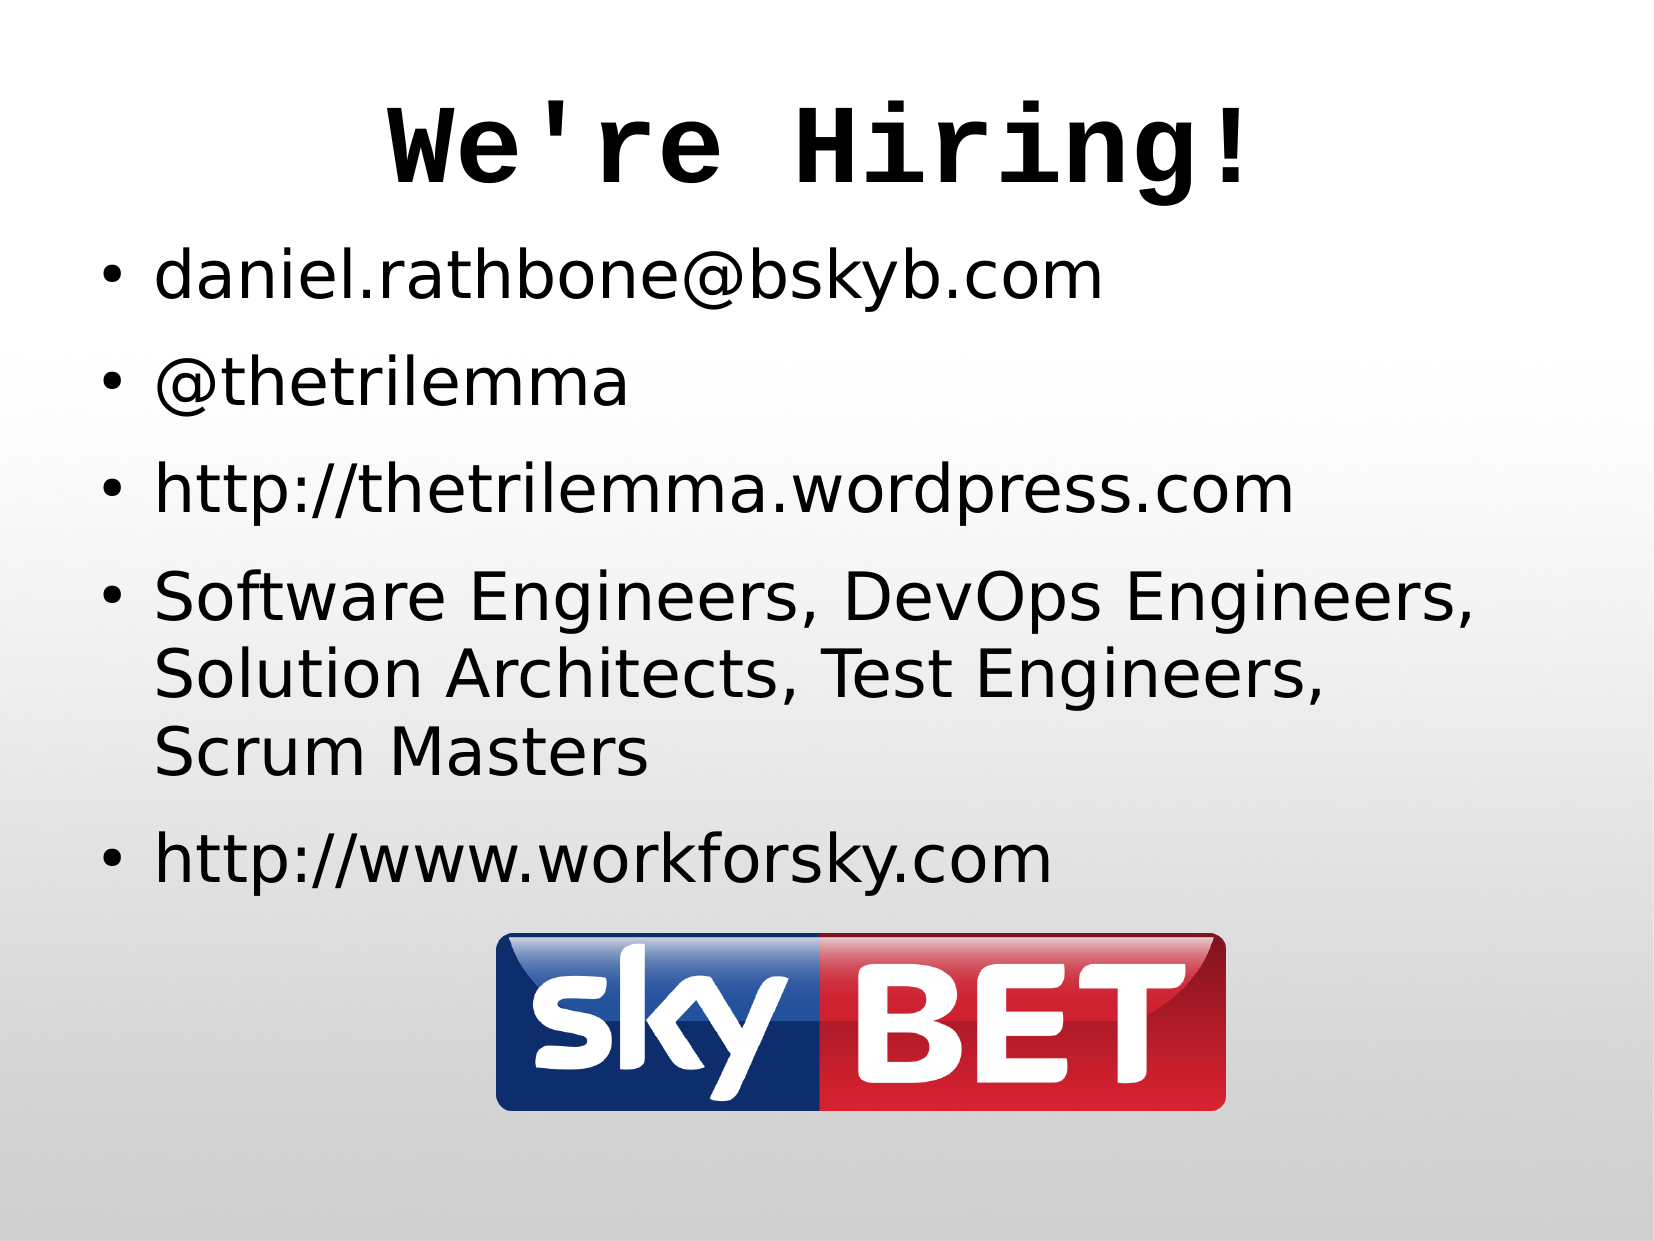

# We're Hiring!
daniel.rathbone@bskyb.com
@thetrilemma
http://thetrilemma.wordpress.com
Software Engineers, DevOps Engineers, Solution Architects, Test Engineers, Scrum Masters
http://www.workforsky.com